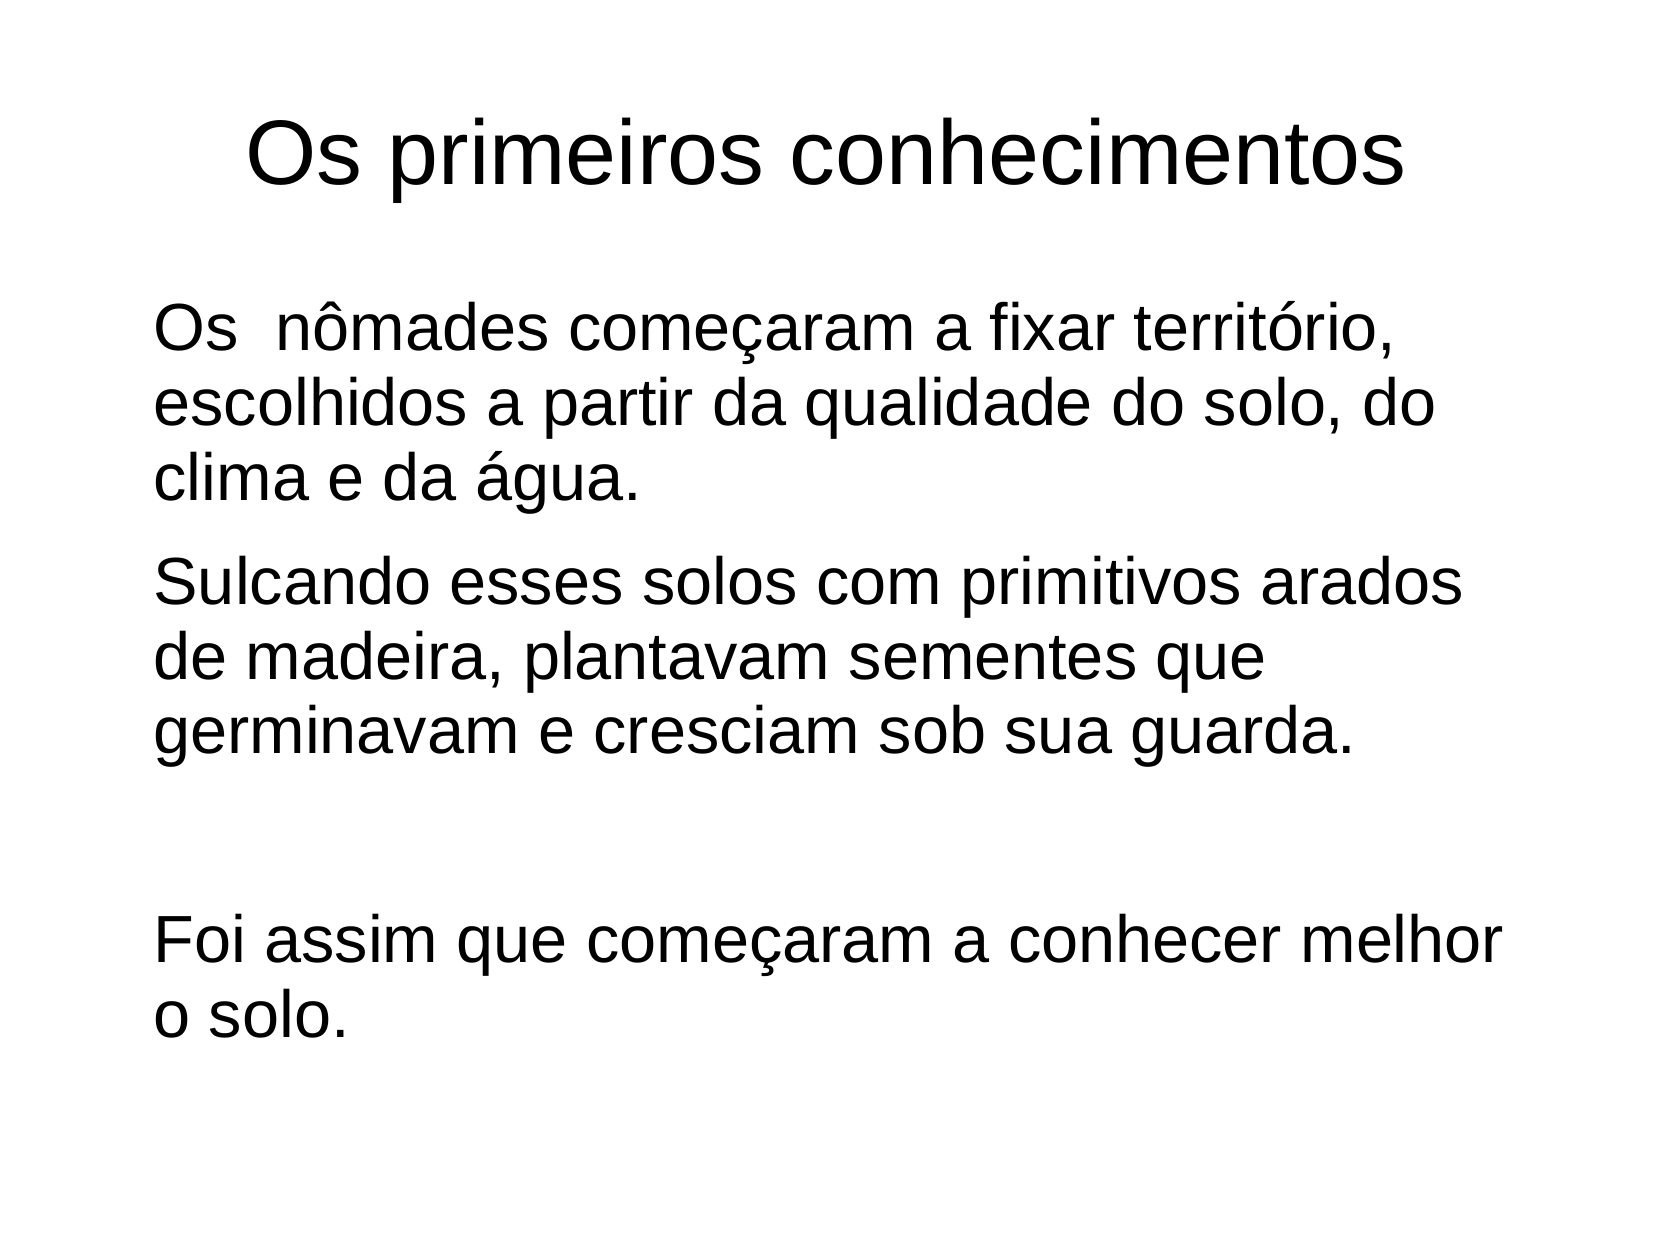

# Os primeiros conhecimentos
Os nômades começaram a fixar território, escolhidos a partir da qualidade do solo, do clima e da água.
Sulcando esses solos com primitivos arados de madeira, plantavam sementes que germinavam e cresciam sob sua guarda.
Foi assim que começaram a conhecer melhor o solo.